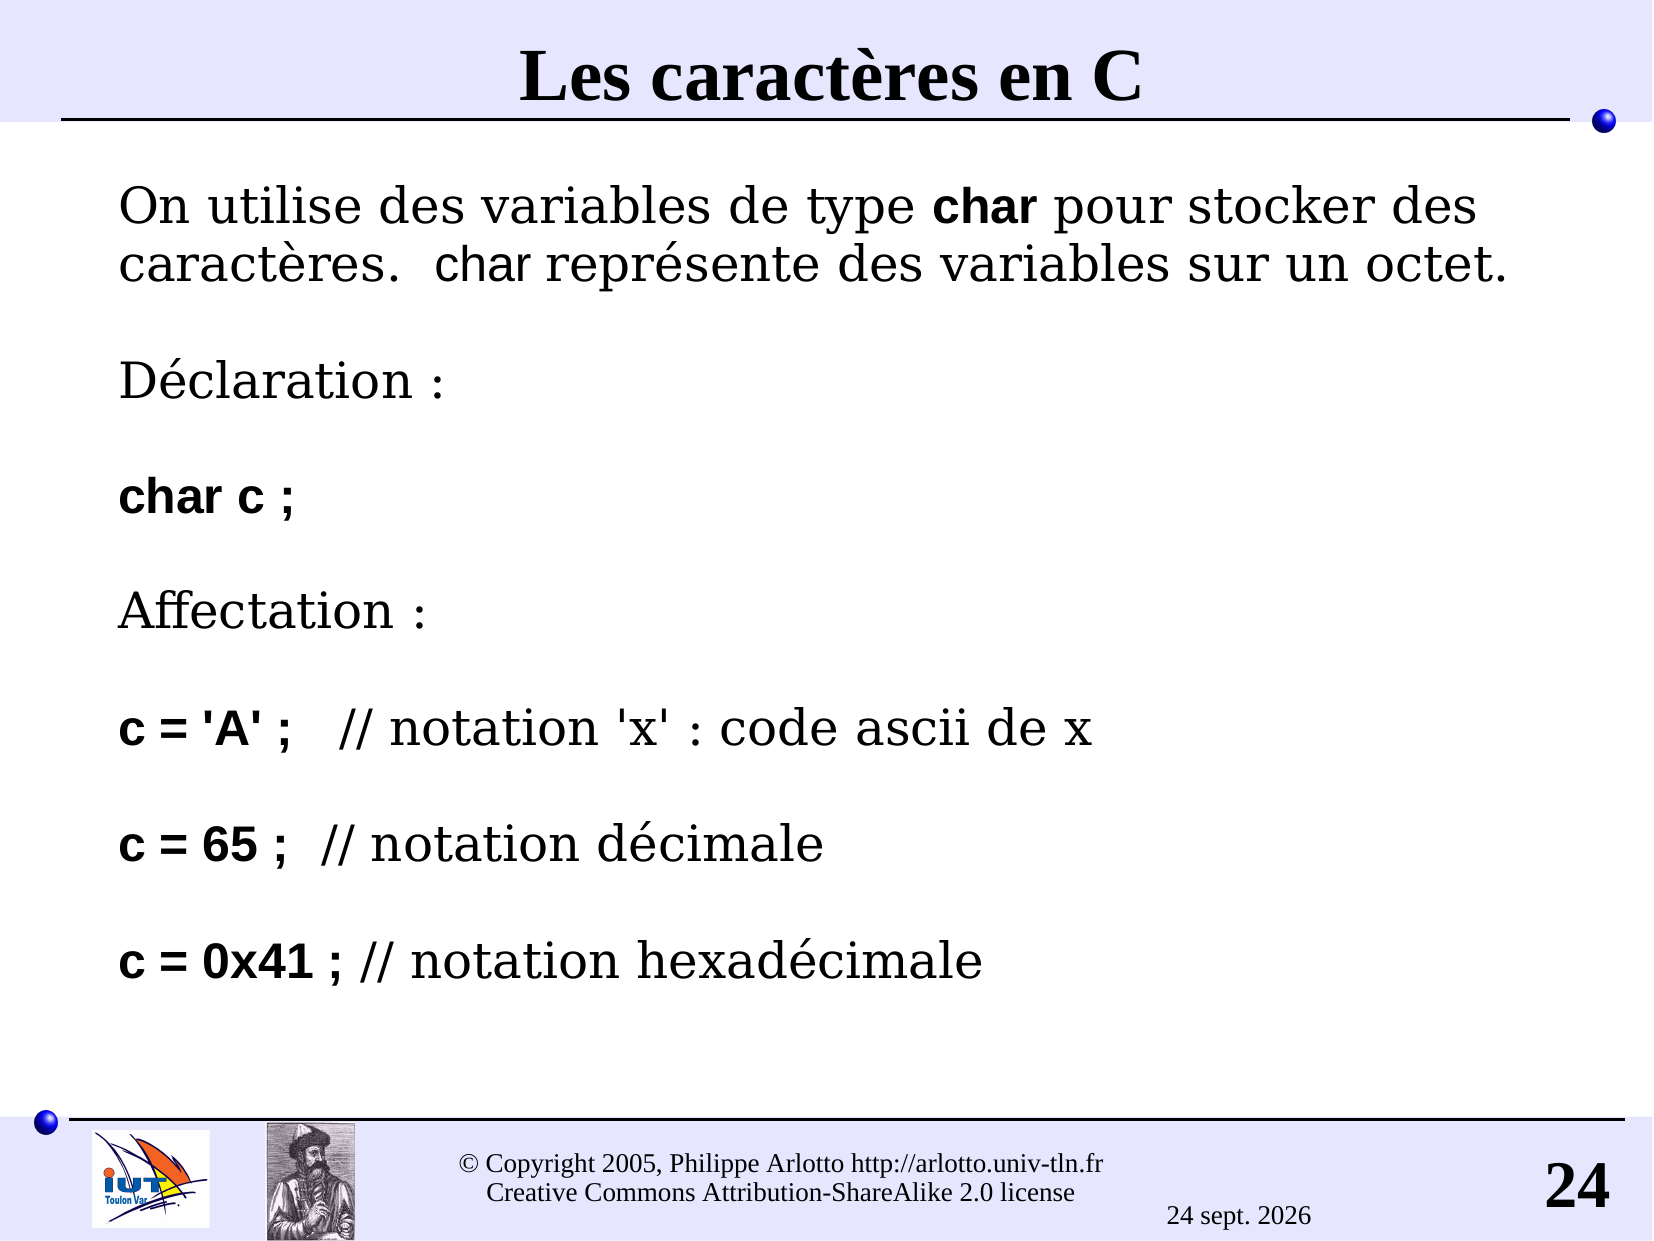

# Les caractères en C
On utilise des variables de type char pour stocker des
caractères. char représente des variables sur un octet.
Déclaration :
char c ;
Affectation :
c = 'A' ; // notation 'x' : code ascii de x
c = 65 ; // notation décimale
c = 0x41 ; // notation hexadécimale